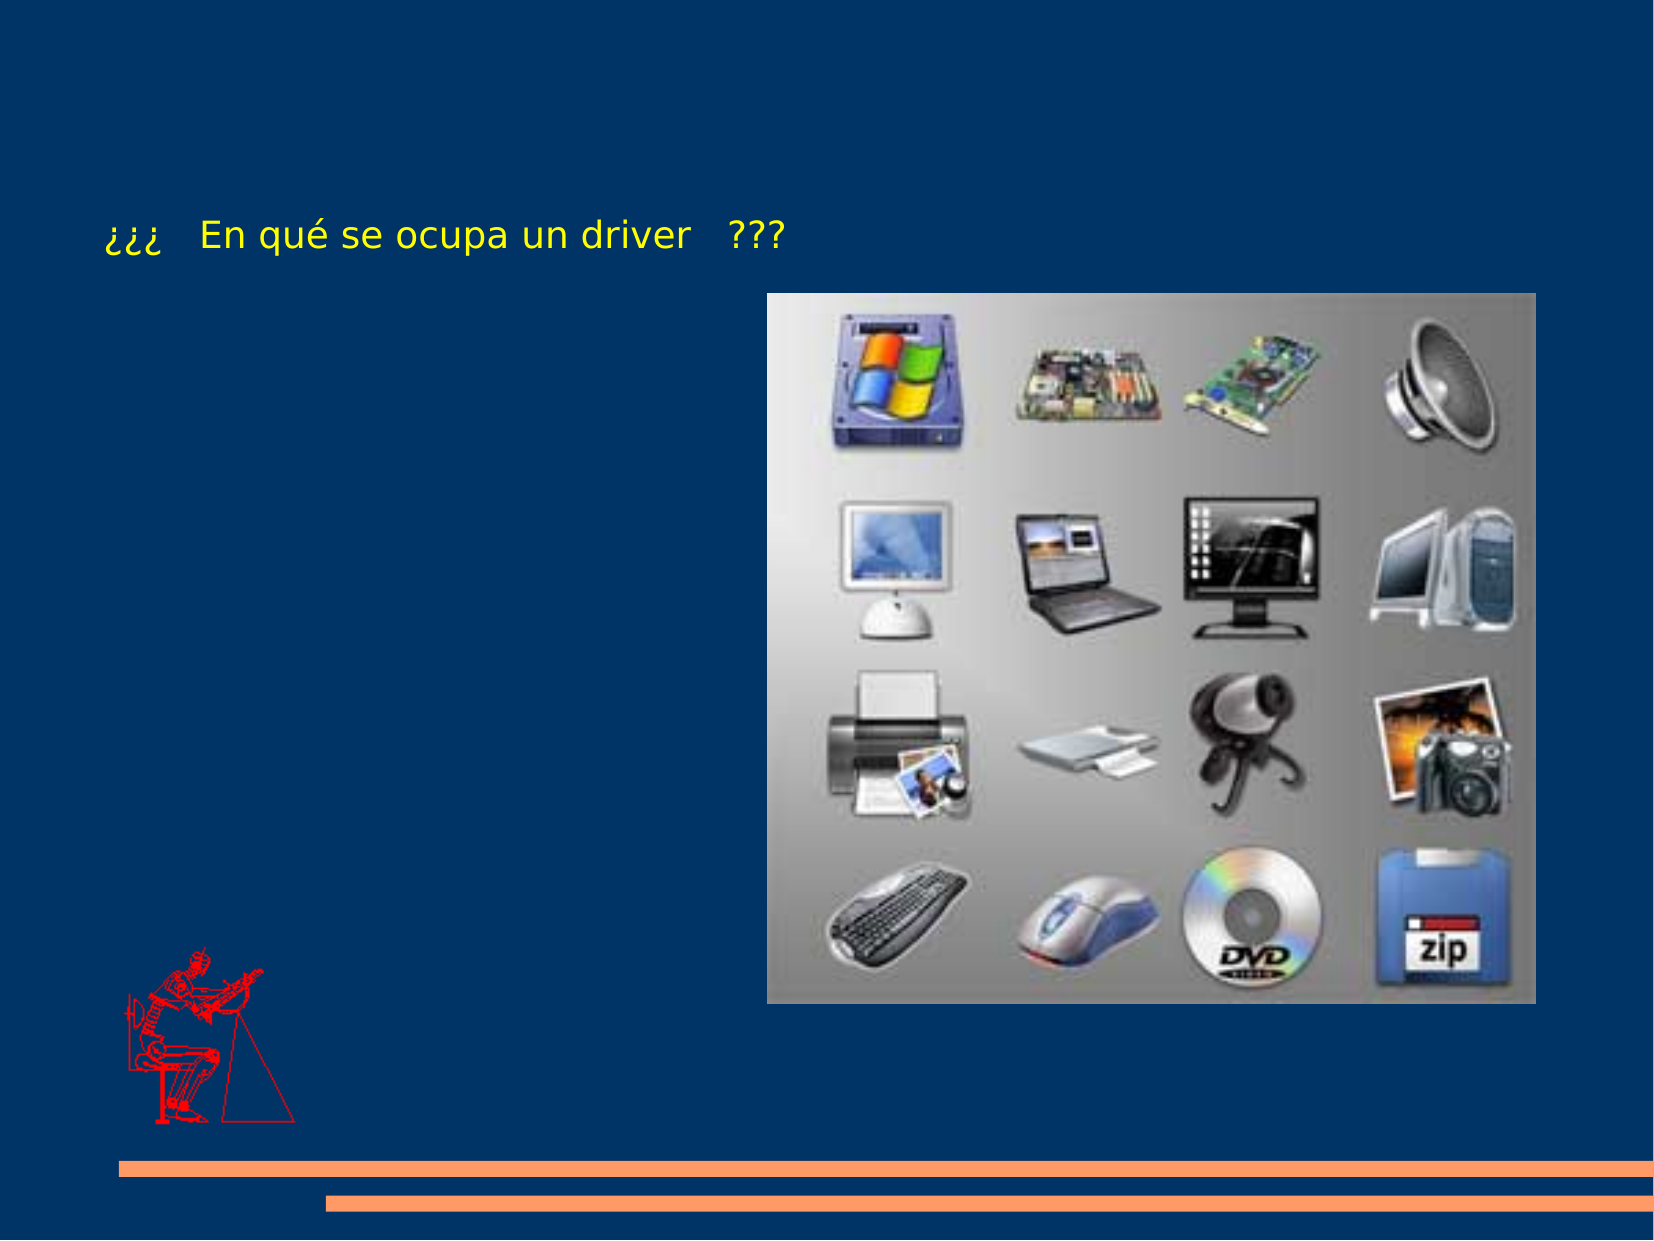

¿¿¿ En qué se ocupa un driver ???